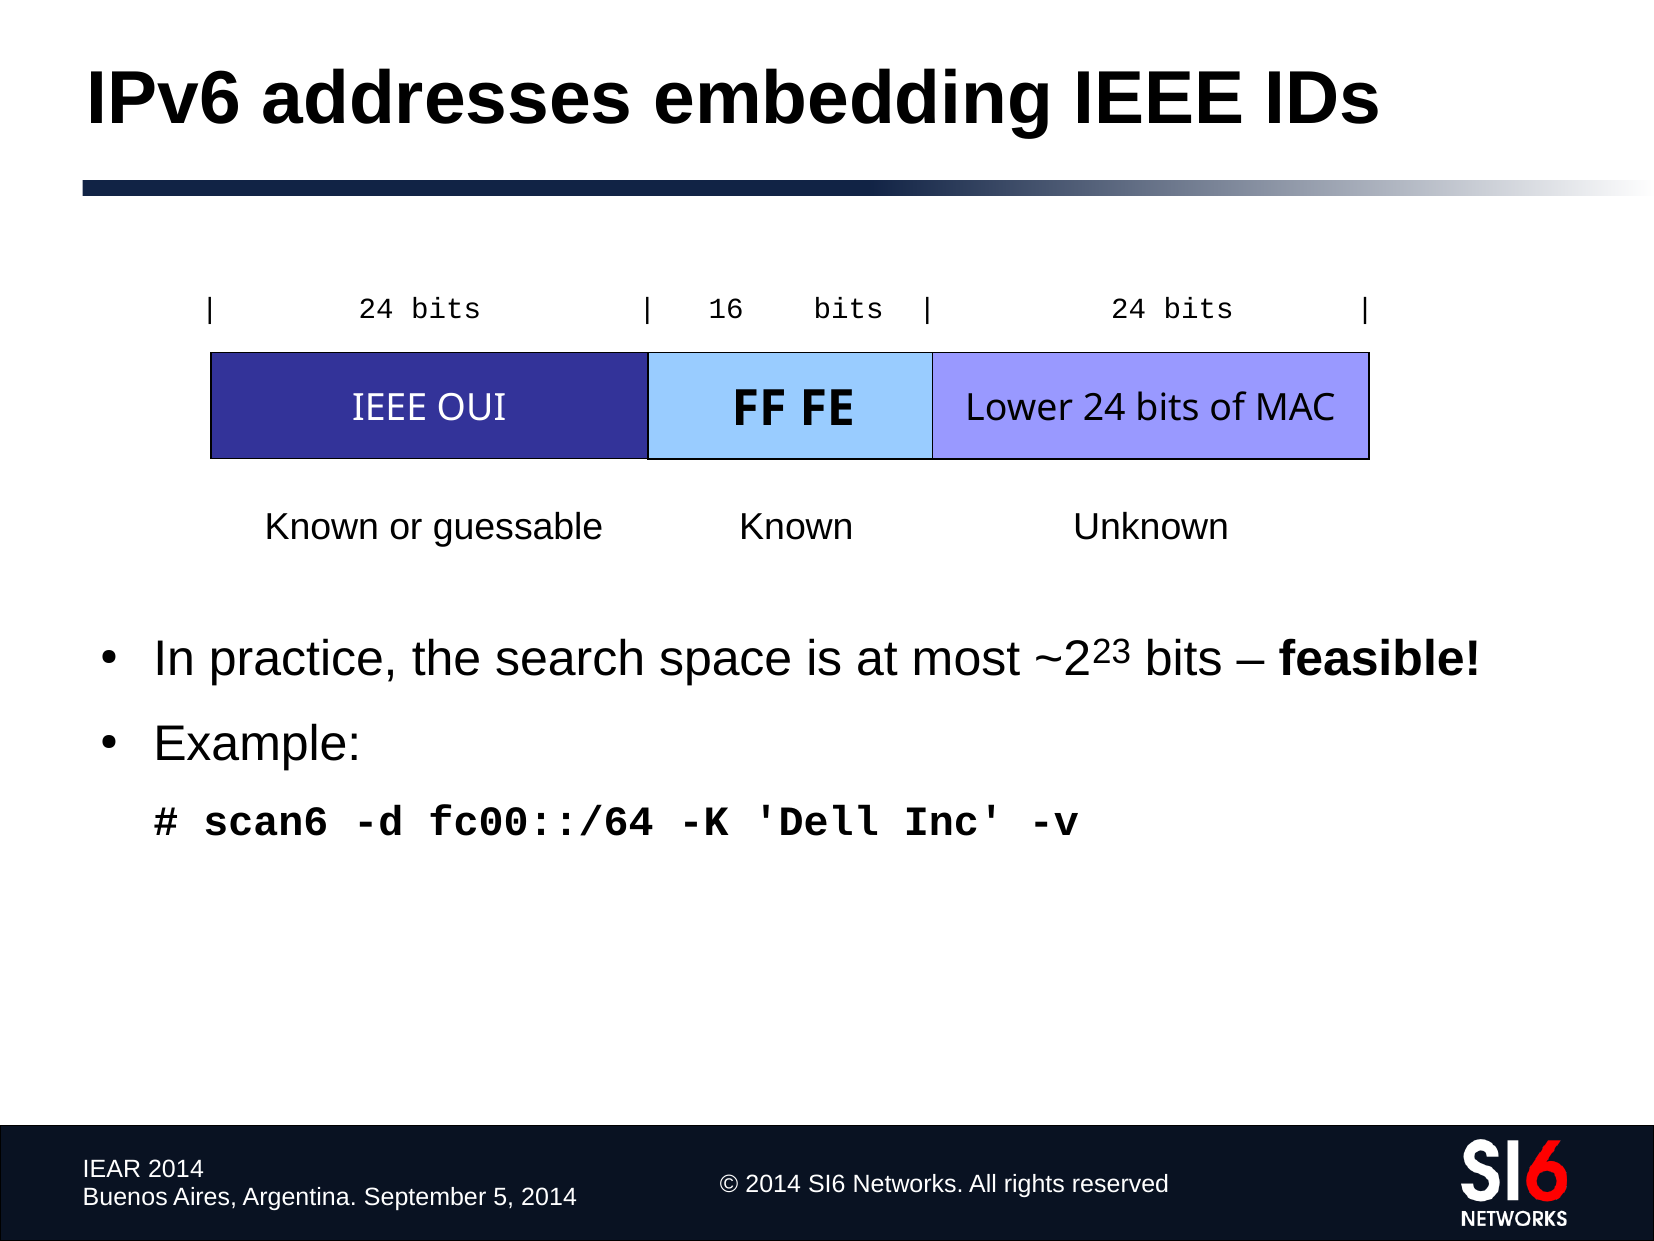

# IPv6 addresses embedding IEEE IDs
 | 24 bits | 16 bits | 24 bits |
IEEE OUI
FF FE
Lower 24 bits of MAC
 Known or guessable Known Unknown
In practice, the search space is at most ~223 bits – feasible!
Example:
# scan6 -d fc00::/64 -K 'Dell Inc' -v